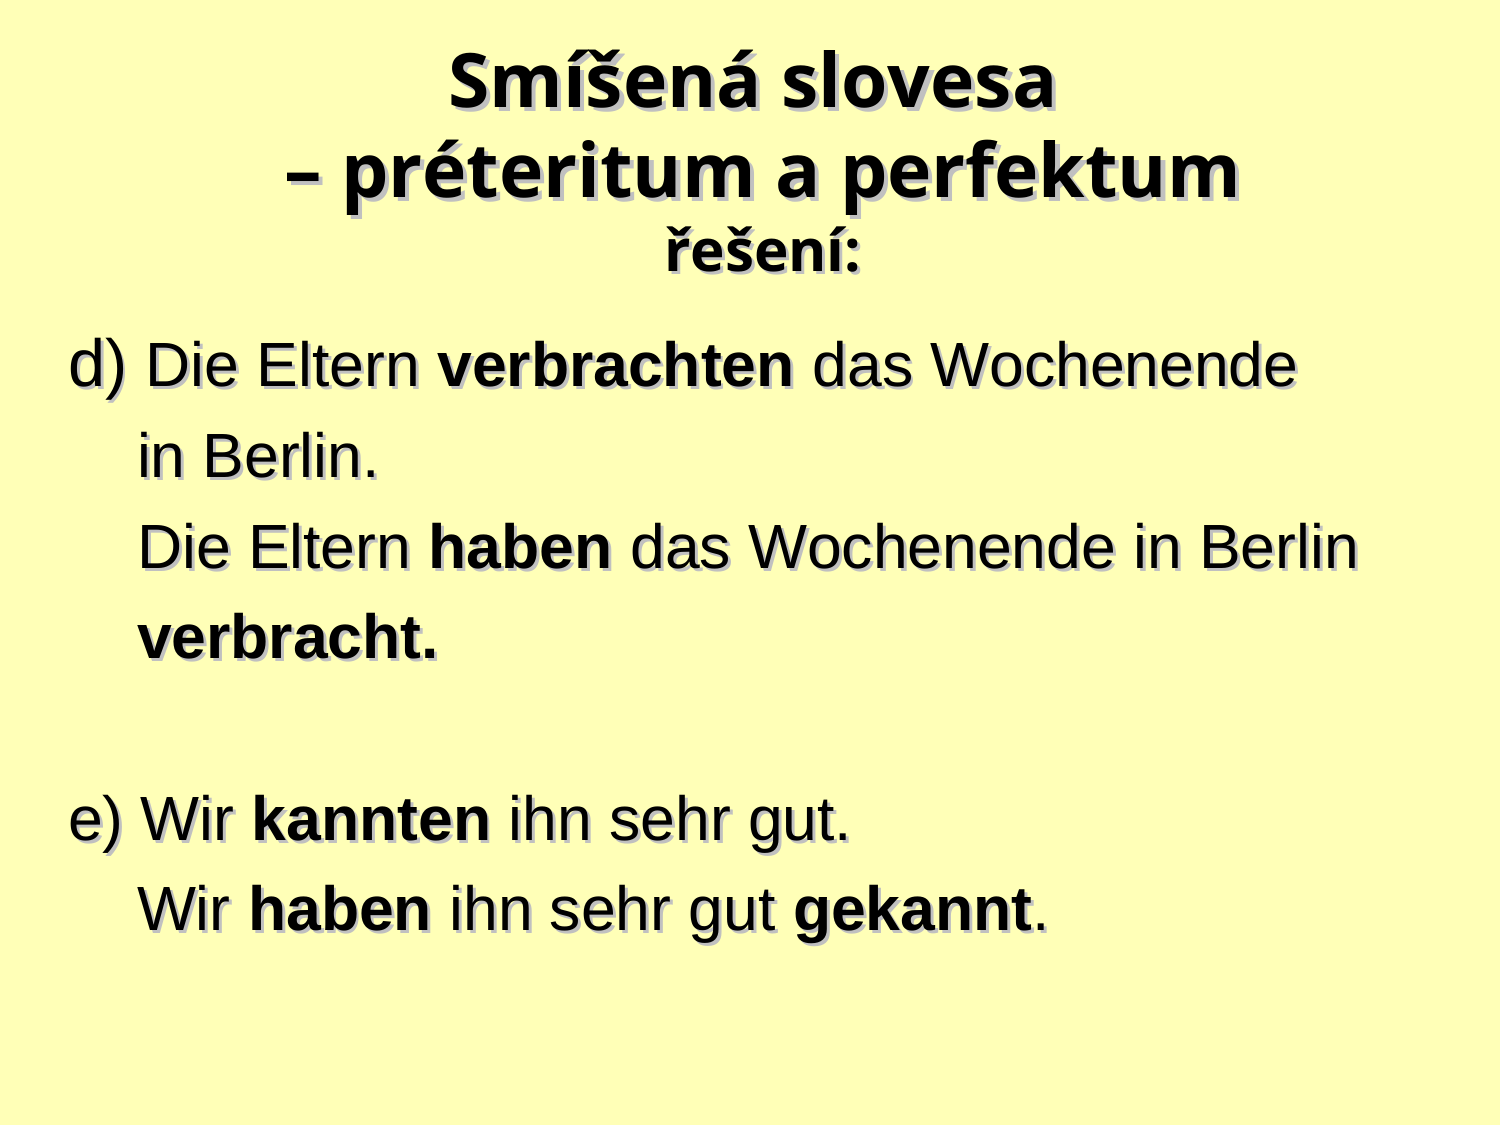

# Smíšená slovesa – préteritum a perfektum řešení:
d) Die Eltern verbrachten das Wochenende
 in Berlin.
 Die Eltern haben das Wochenende in Berlin
 verbracht.
e) Wir kannten ihn sehr gut.
 Wir haben ihn sehr gut gekannt.